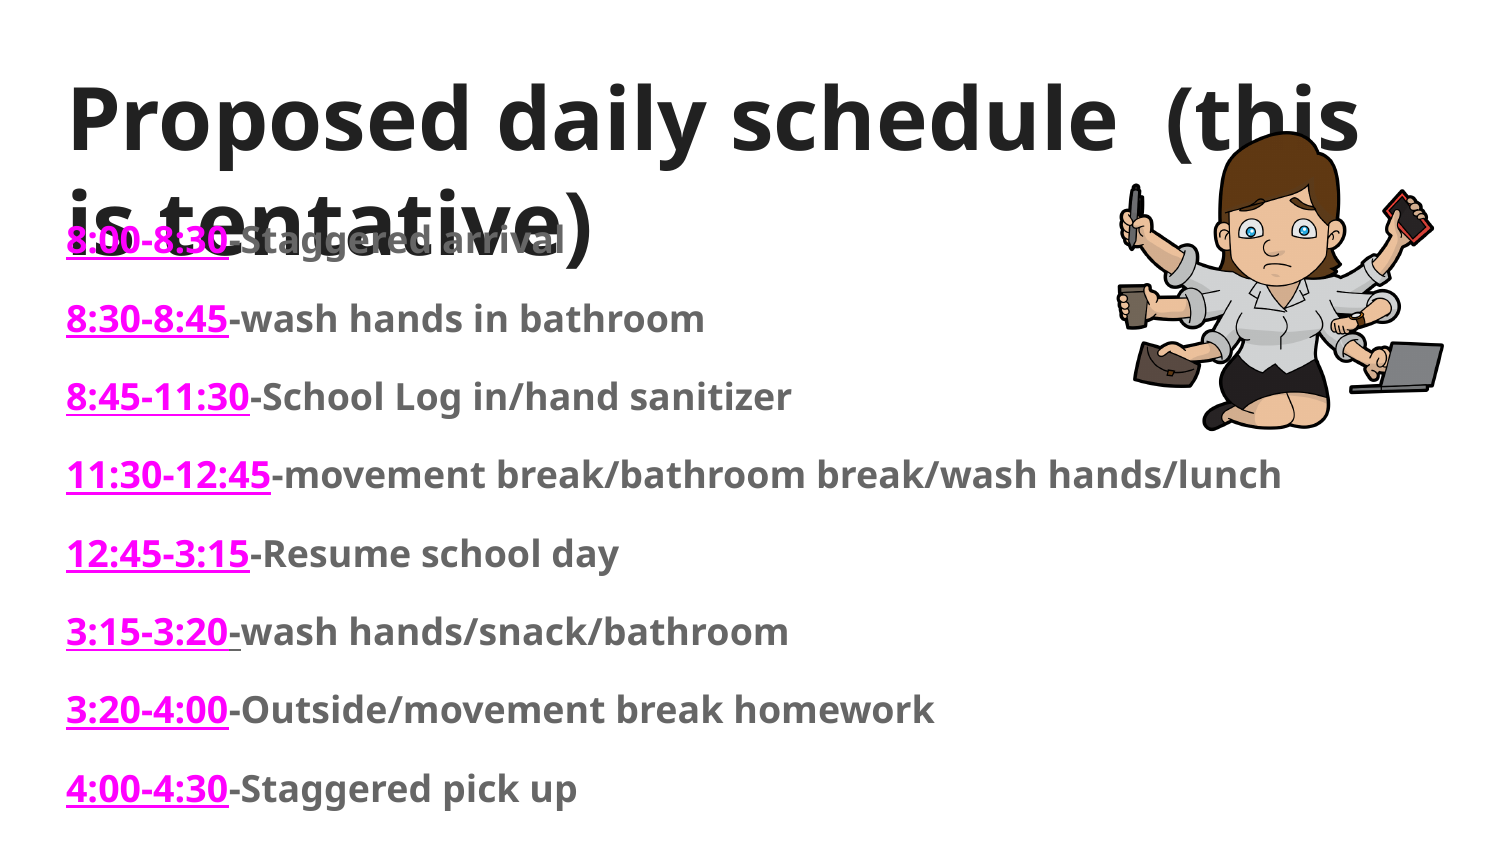

# Proposed daily schedule (this is tentative)
8:00-8:30-Staggered arrival
8:30-8:45-wash hands in bathroom
8:45-11:30-School Log in/hand sanitizer
11:30-12:45-movement break/bathroom break/wash hands/lunch
12:45-3:15-Resume school day
3:15-3:20-wash hands/snack/bathroom
3:20-4:00-Outside/movement break homework
4:00-4:30-Staggered pick up